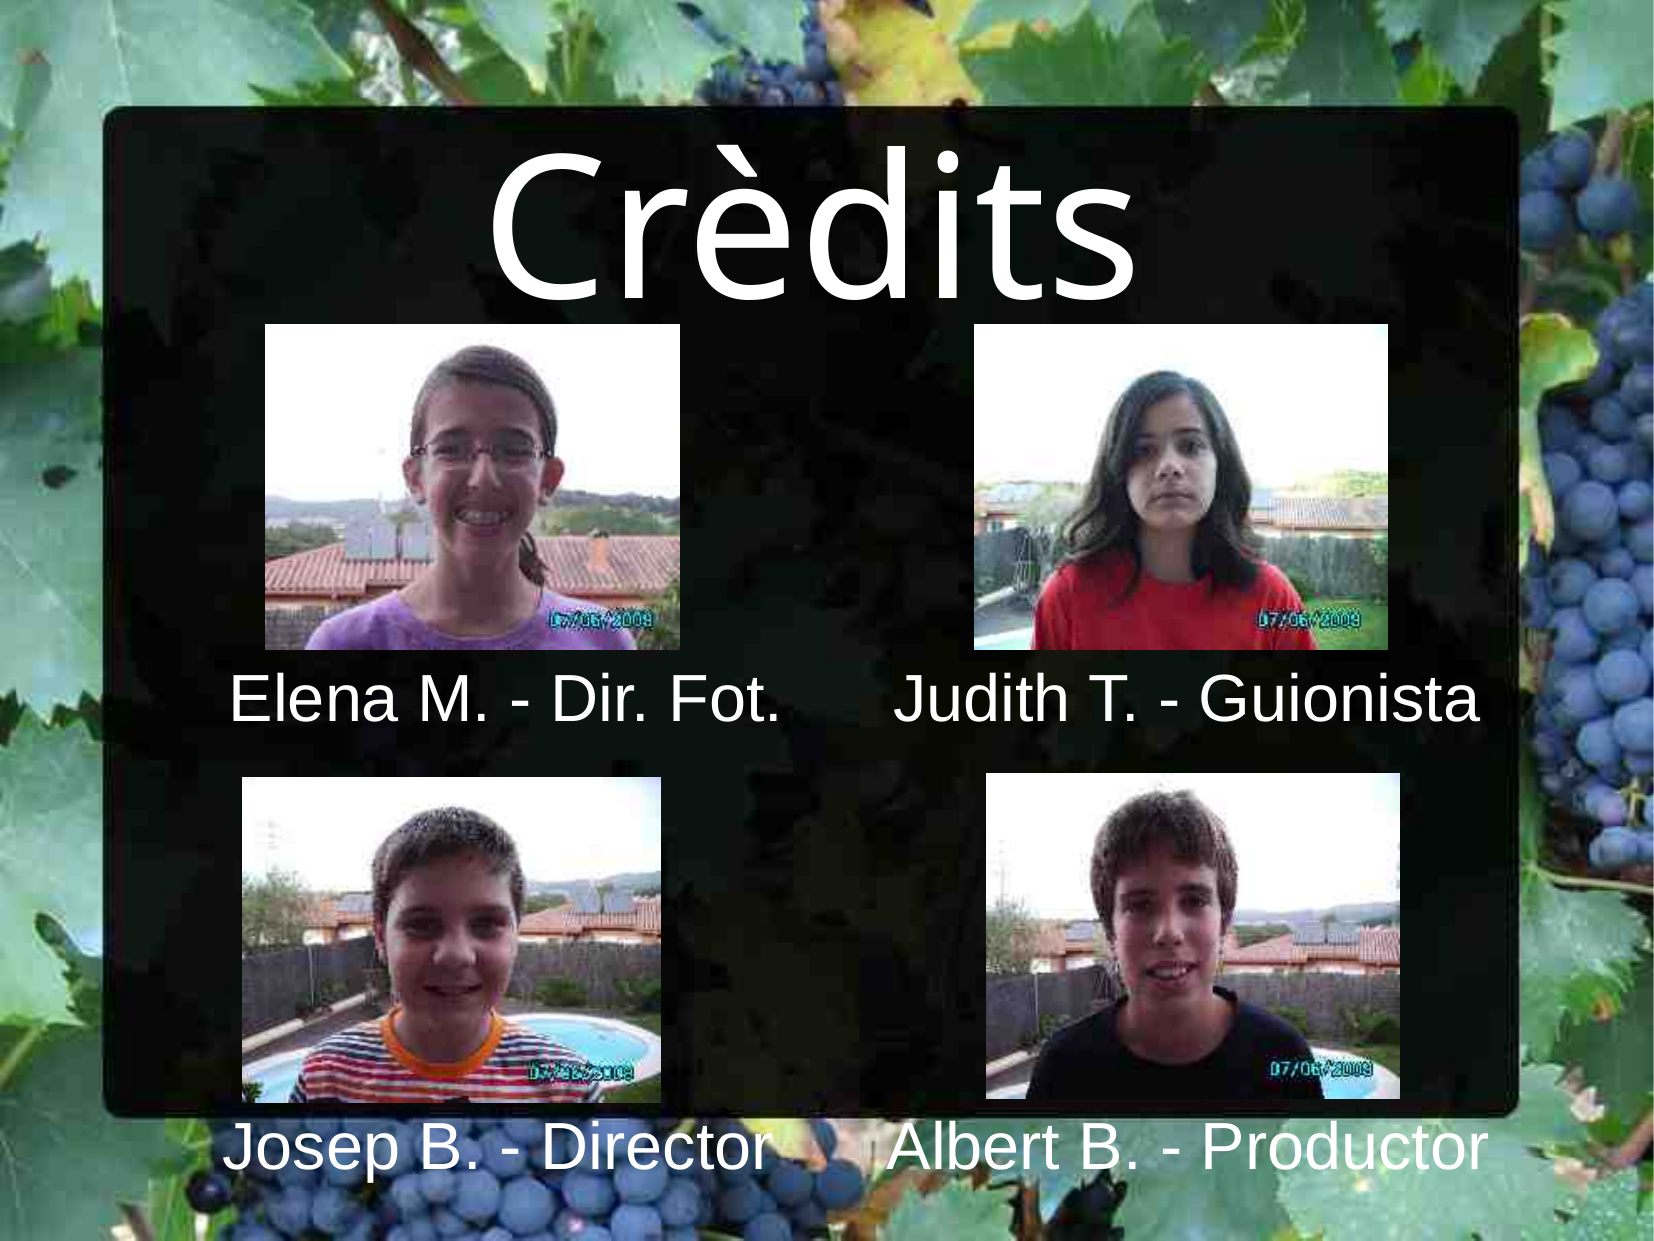

# Crèdits
	Elena M. - Dir. Fot.		Judith T. - Guionista
Josep B. - Director		Albert B. - Productor